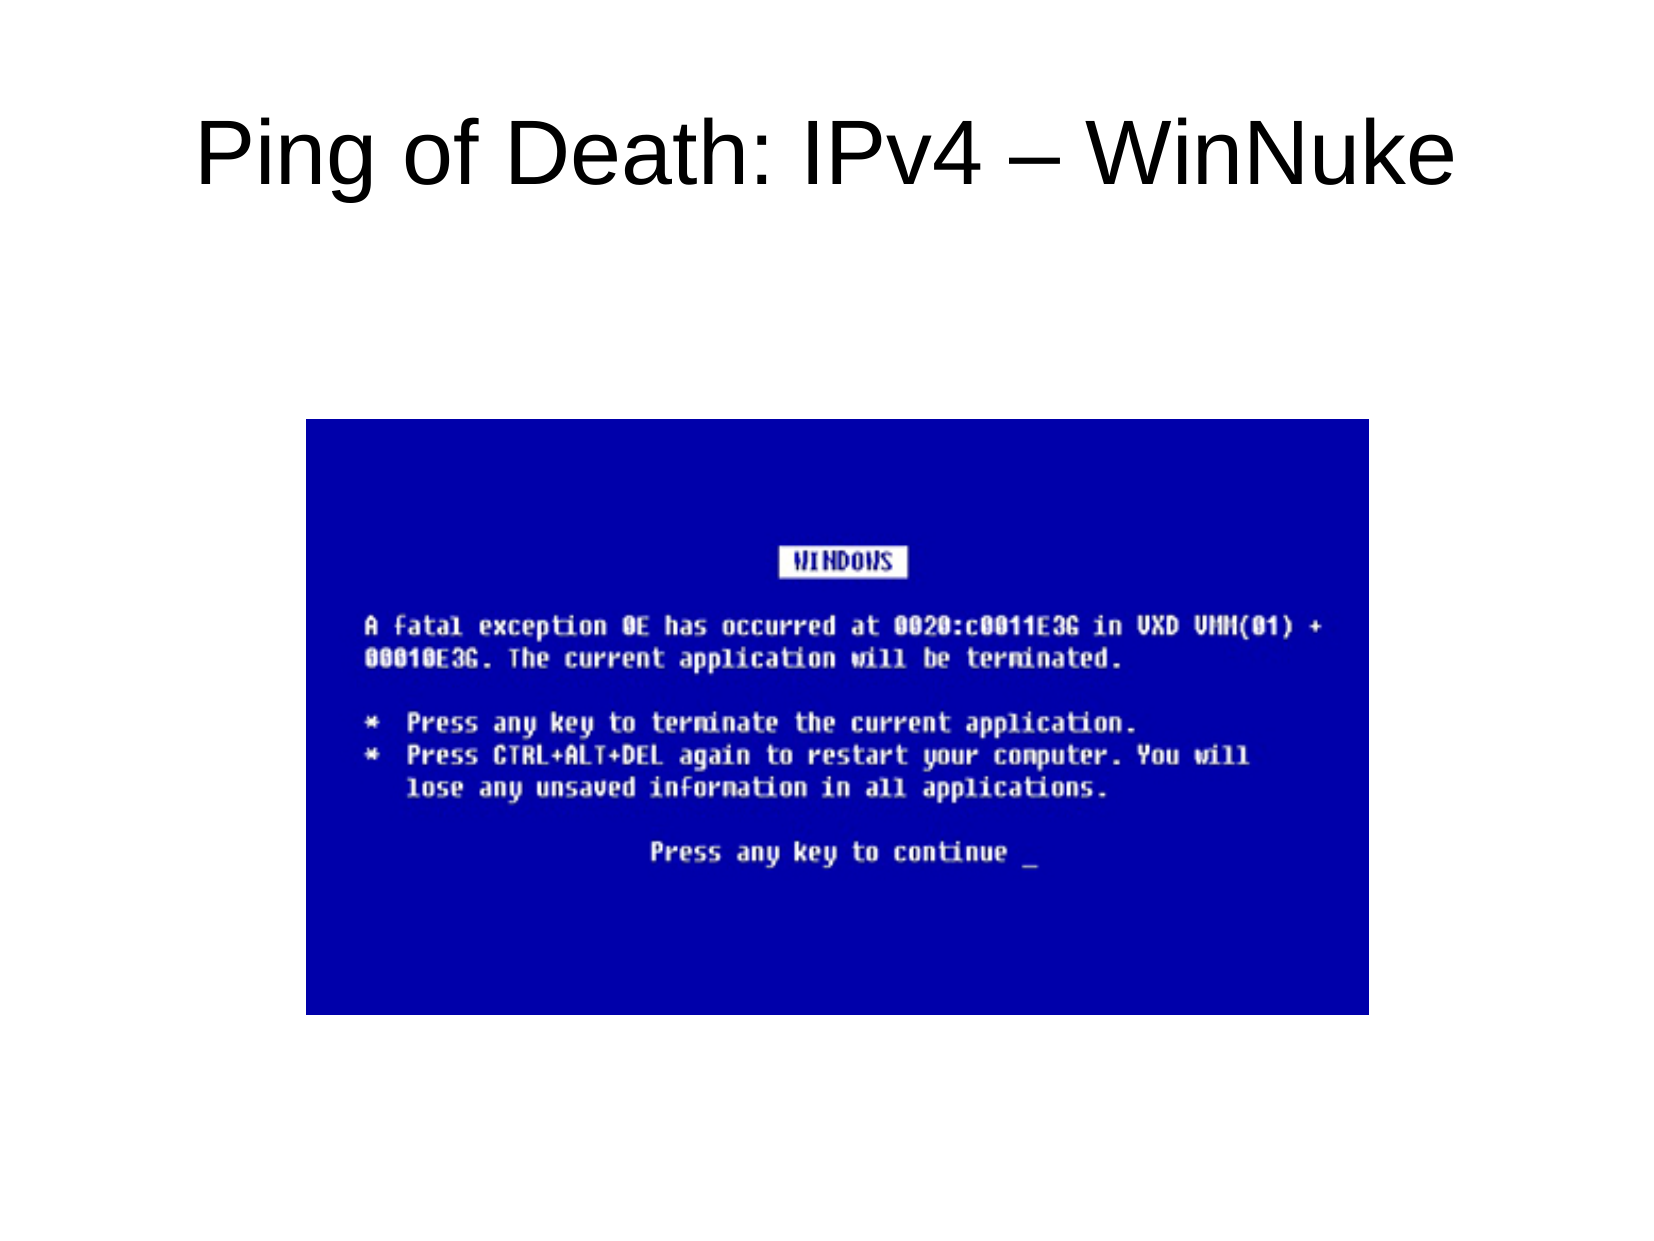

# Ping of Death: IPv4 – WinNuke